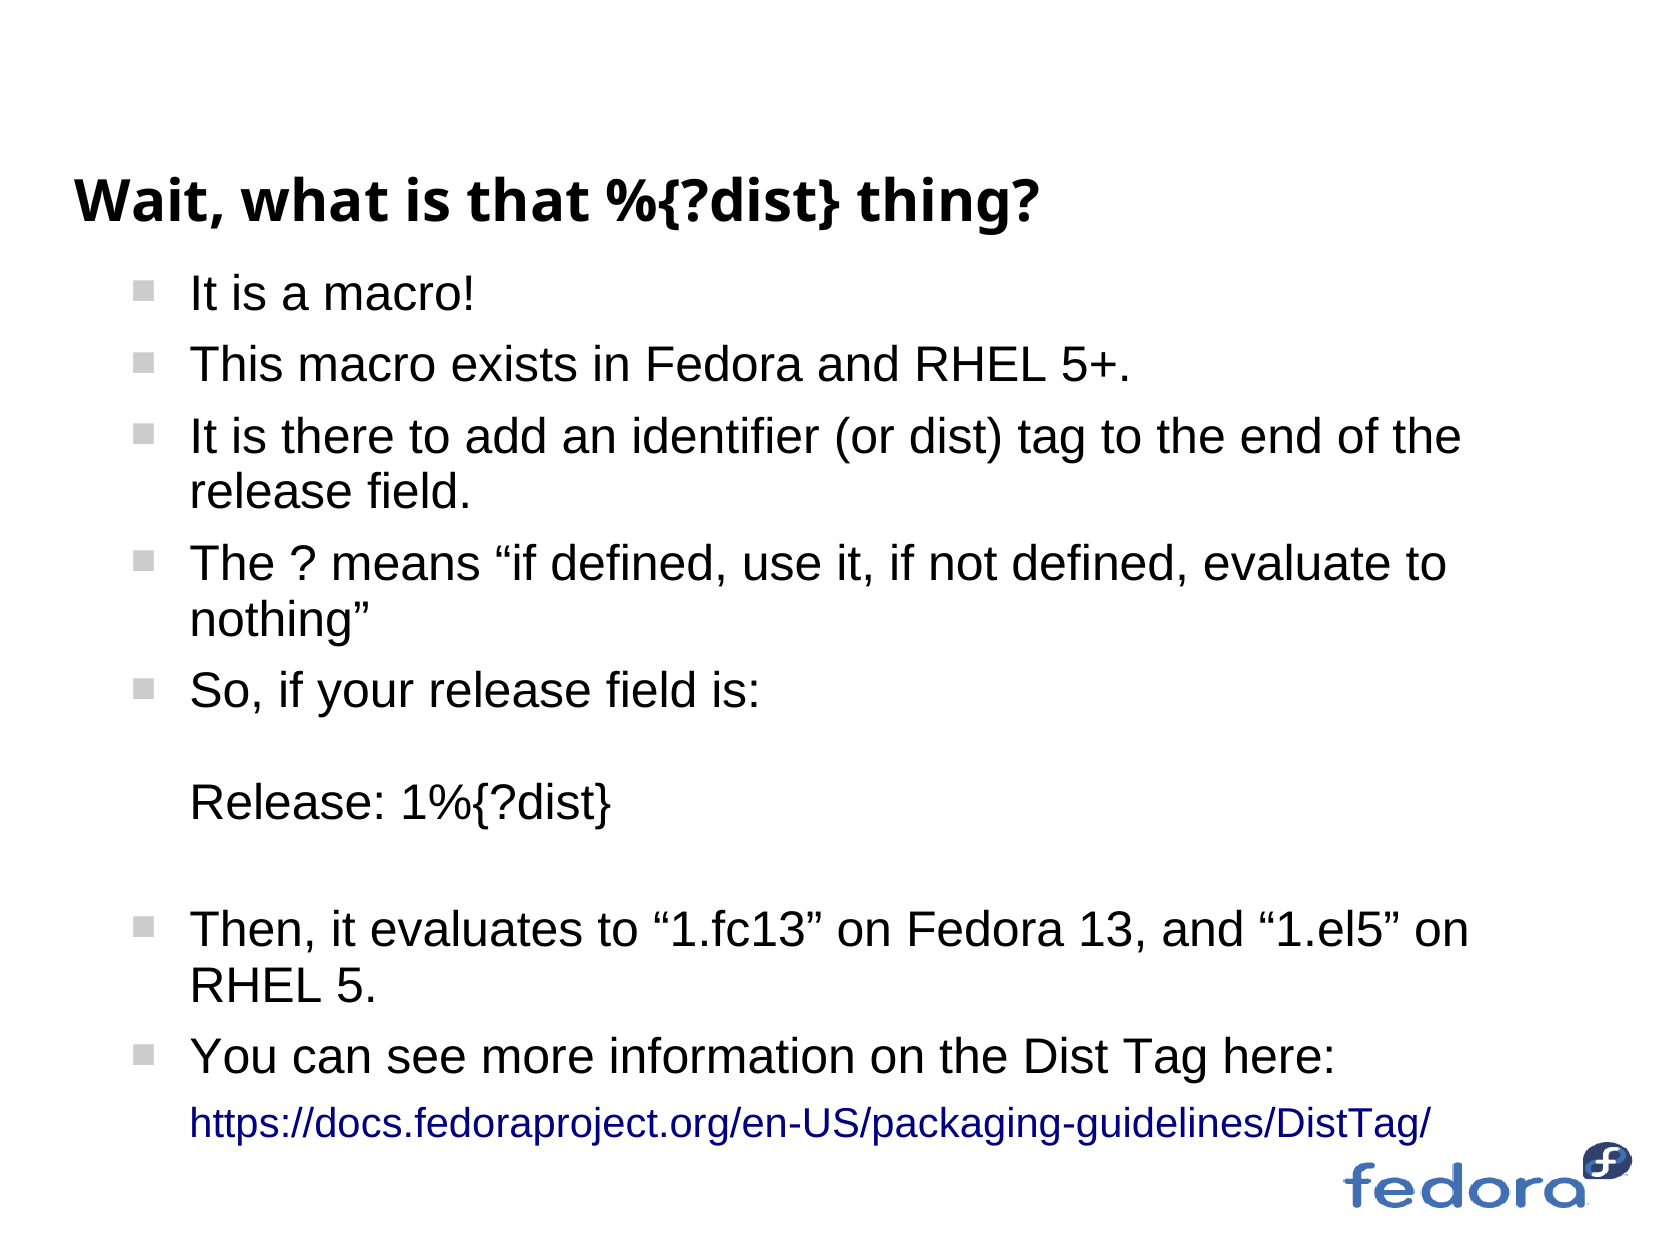

# Wait, what is that %{?dist} thing?
It is a macro!
This macro exists in Fedora and RHEL 5+.
It is there to add an identifier (or dist) tag to the end of the release field.
The ? means “if defined, use it, if not defined, evaluate to nothing”
So, if your release field is:
Release: 1%{?dist}
Then, it evaluates to “1.fc13” on Fedora 13, and “1.el5” on RHEL 5.
You can see more information on the Dist Tag here:
https://docs.fedoraproject.org/en-US/packaging-guidelines/DistTag/